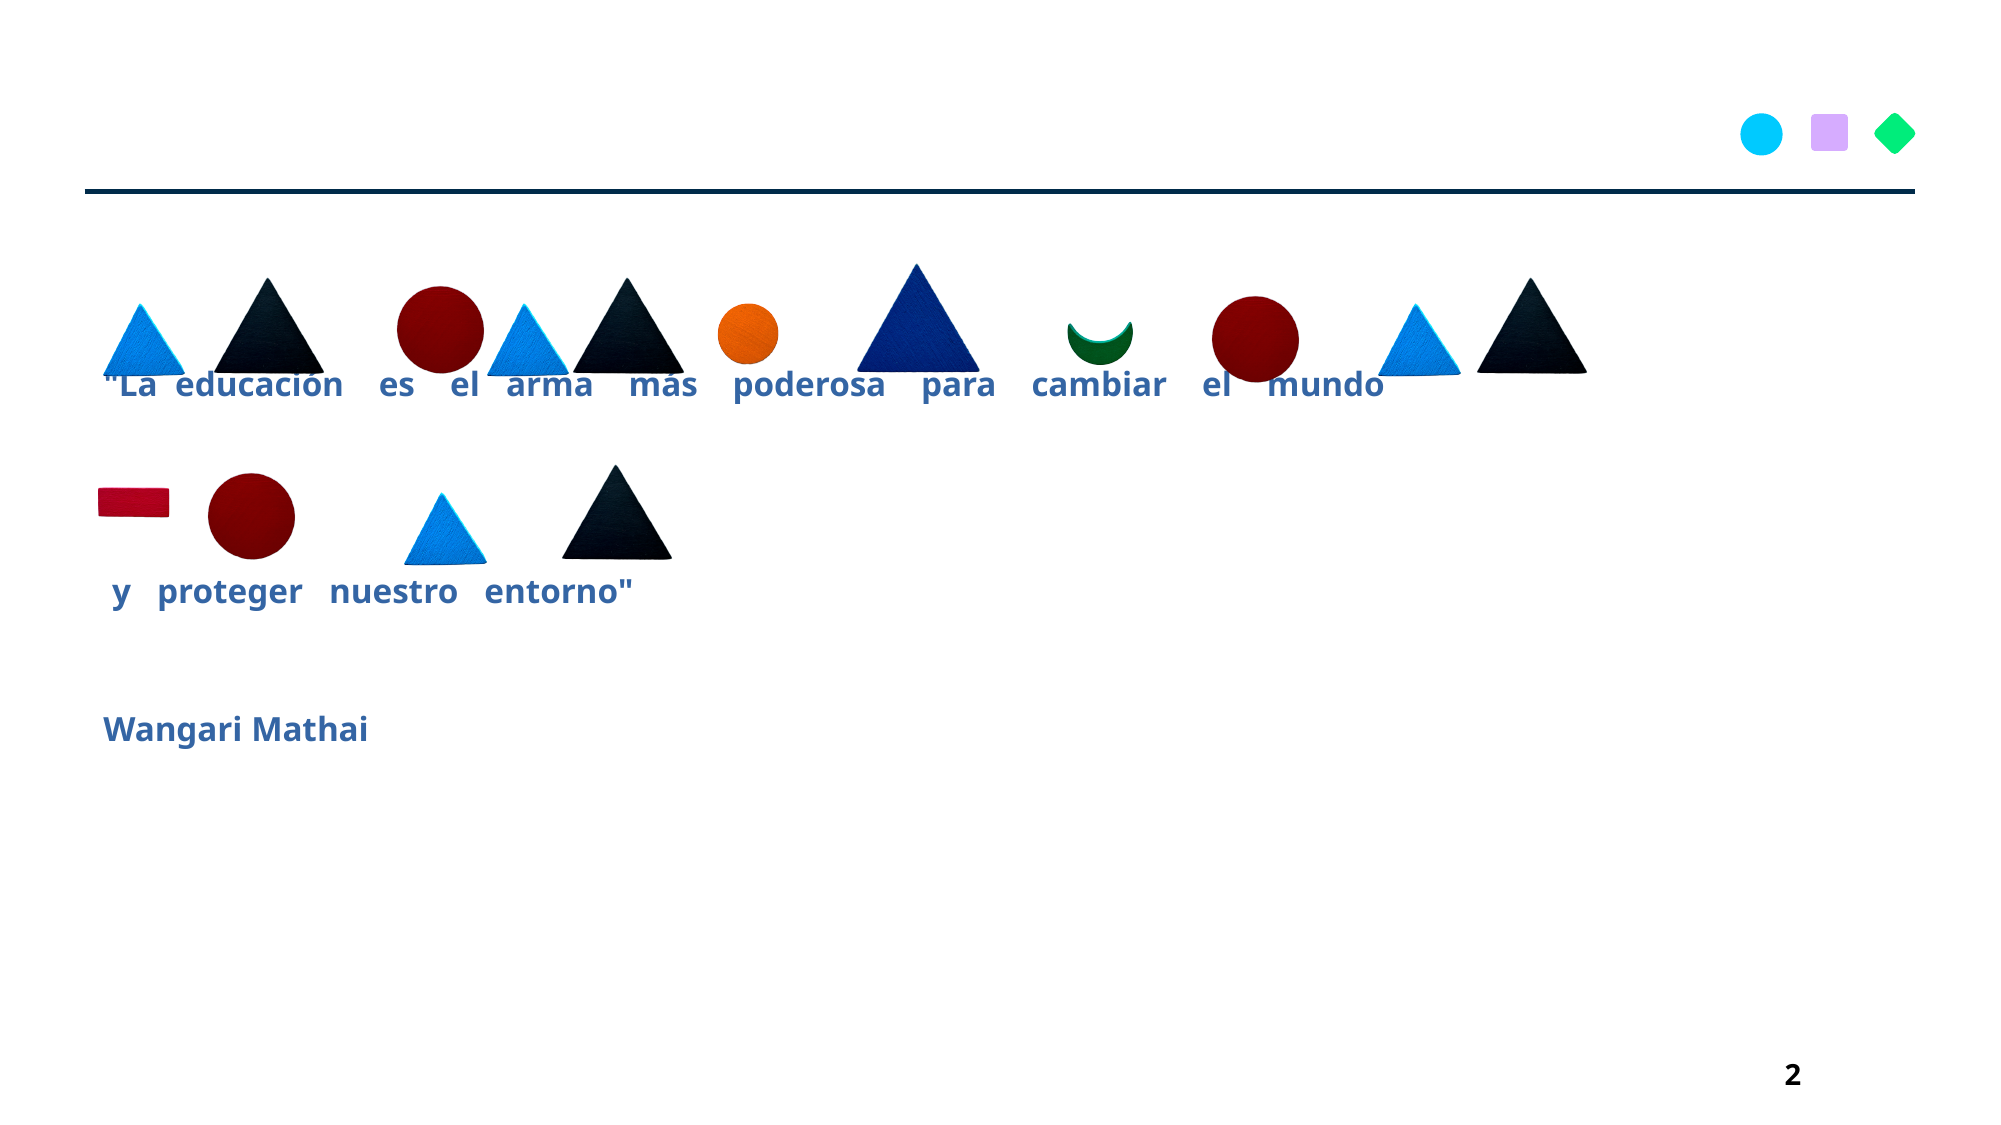

"La educación es el arma más poderosa para cambiar el mundo
 y proteger nuestro entorno"
Wangari Mathai